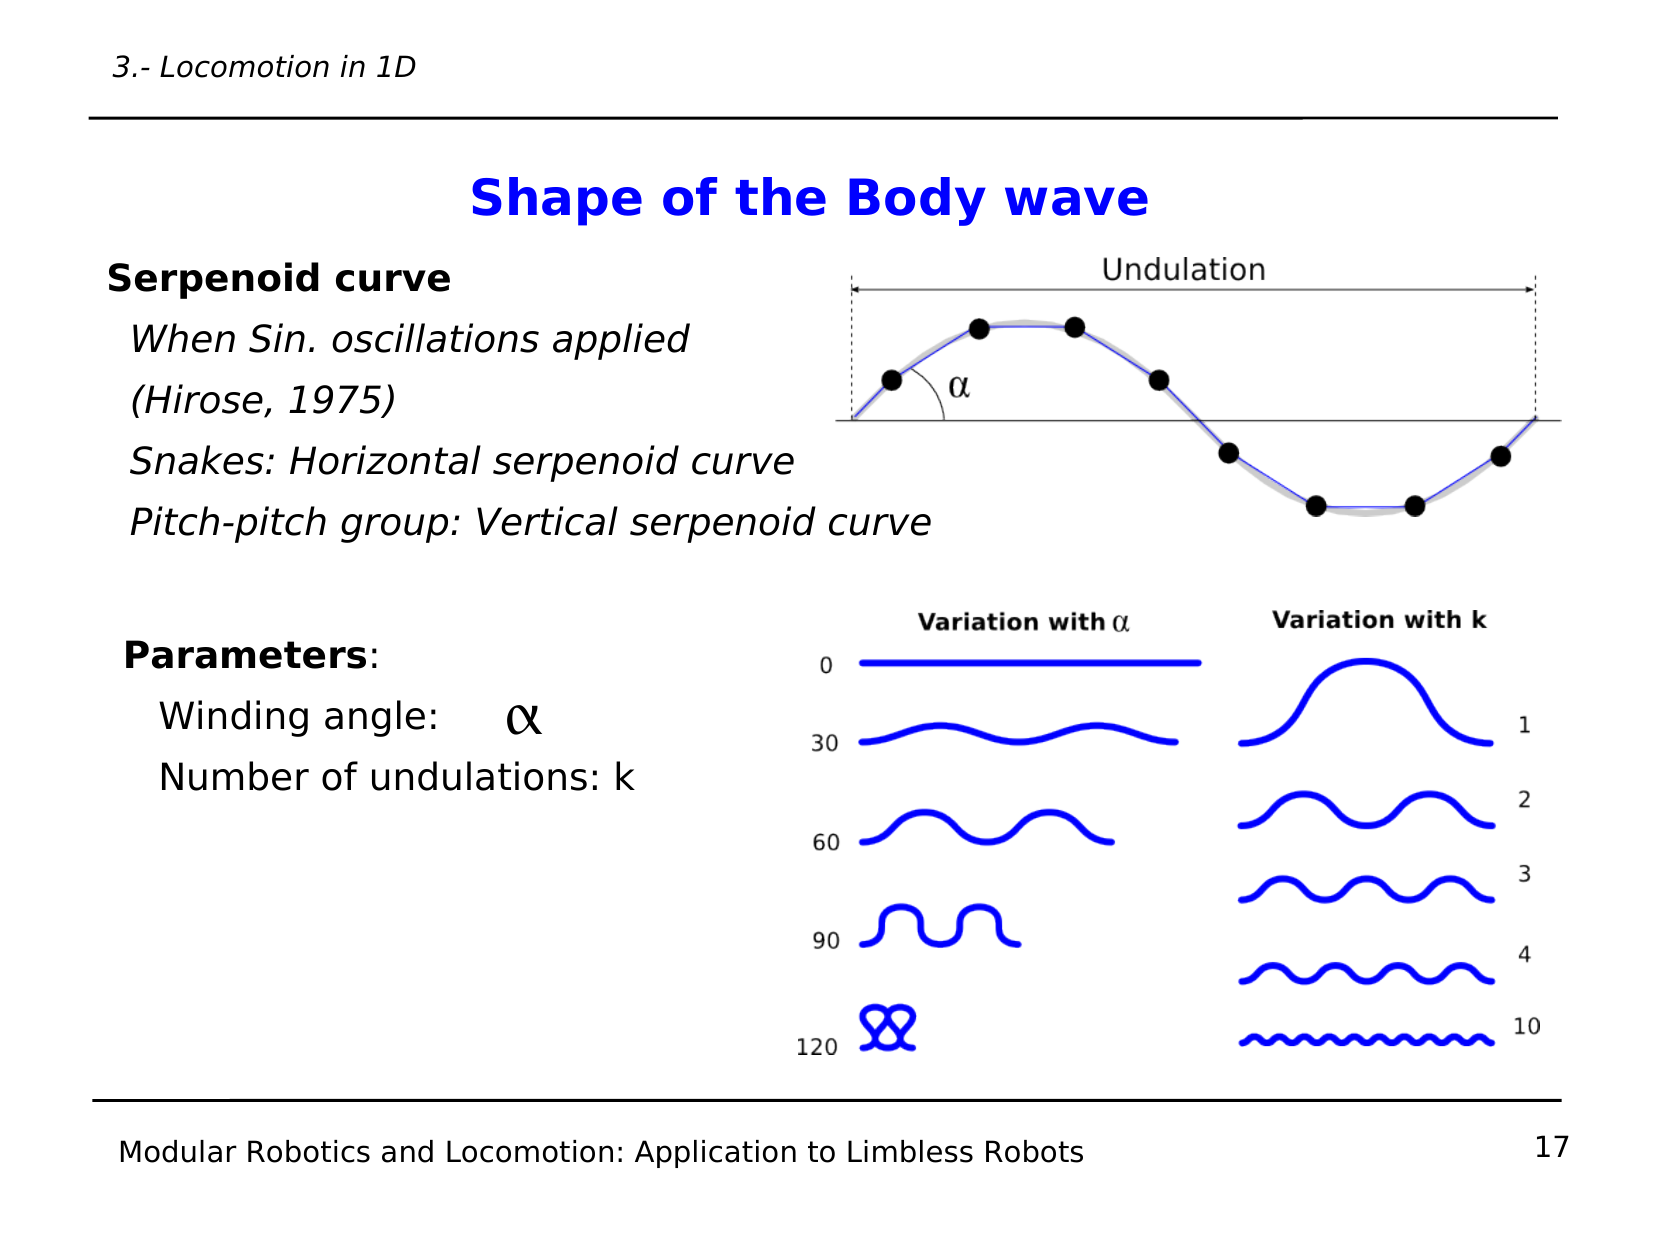

3.- Locomotion in 1D
Shape of the Body wave
 Serpenoid curve
When Sin. oscillations applied
(Hirose, 1975)
Snakes: Horizontal serpenoid curve
Pitch-pitch group: Vertical serpenoid curve
 Parameters:
 Winding angle:
 Number of undulations: k
Modular Robotics and Locomotion: Application to Limbless Robots
17